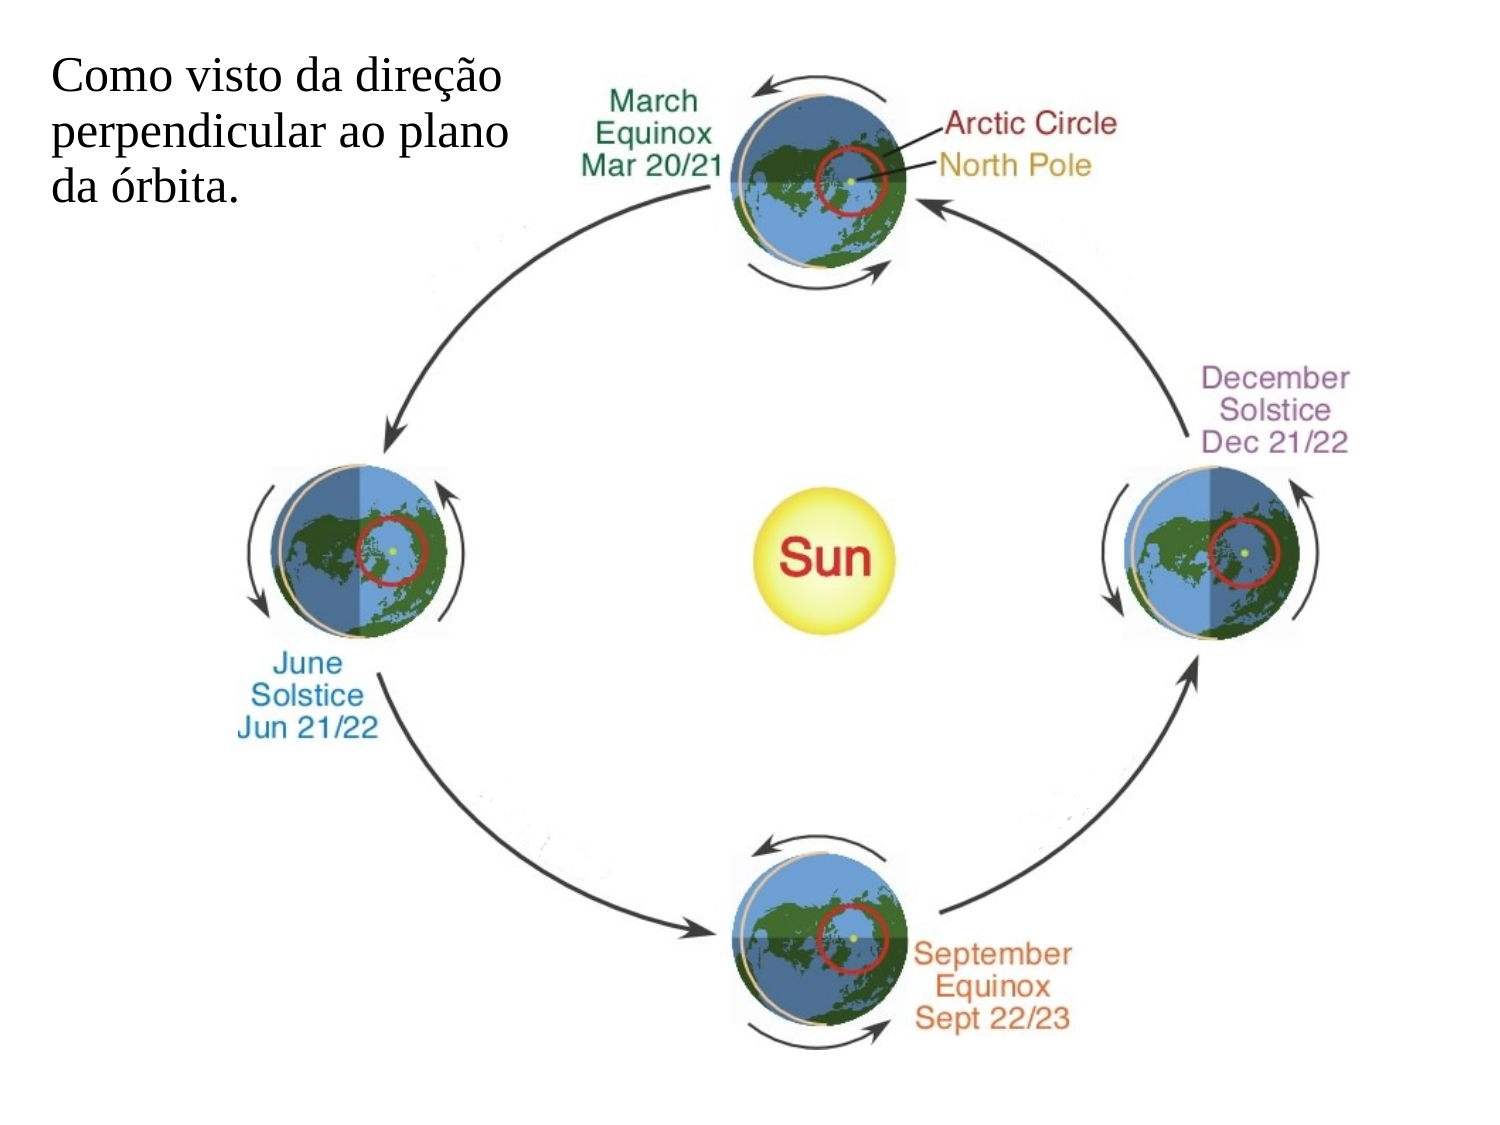

Como visto da direção
perpendicular ao plano
da órbita.